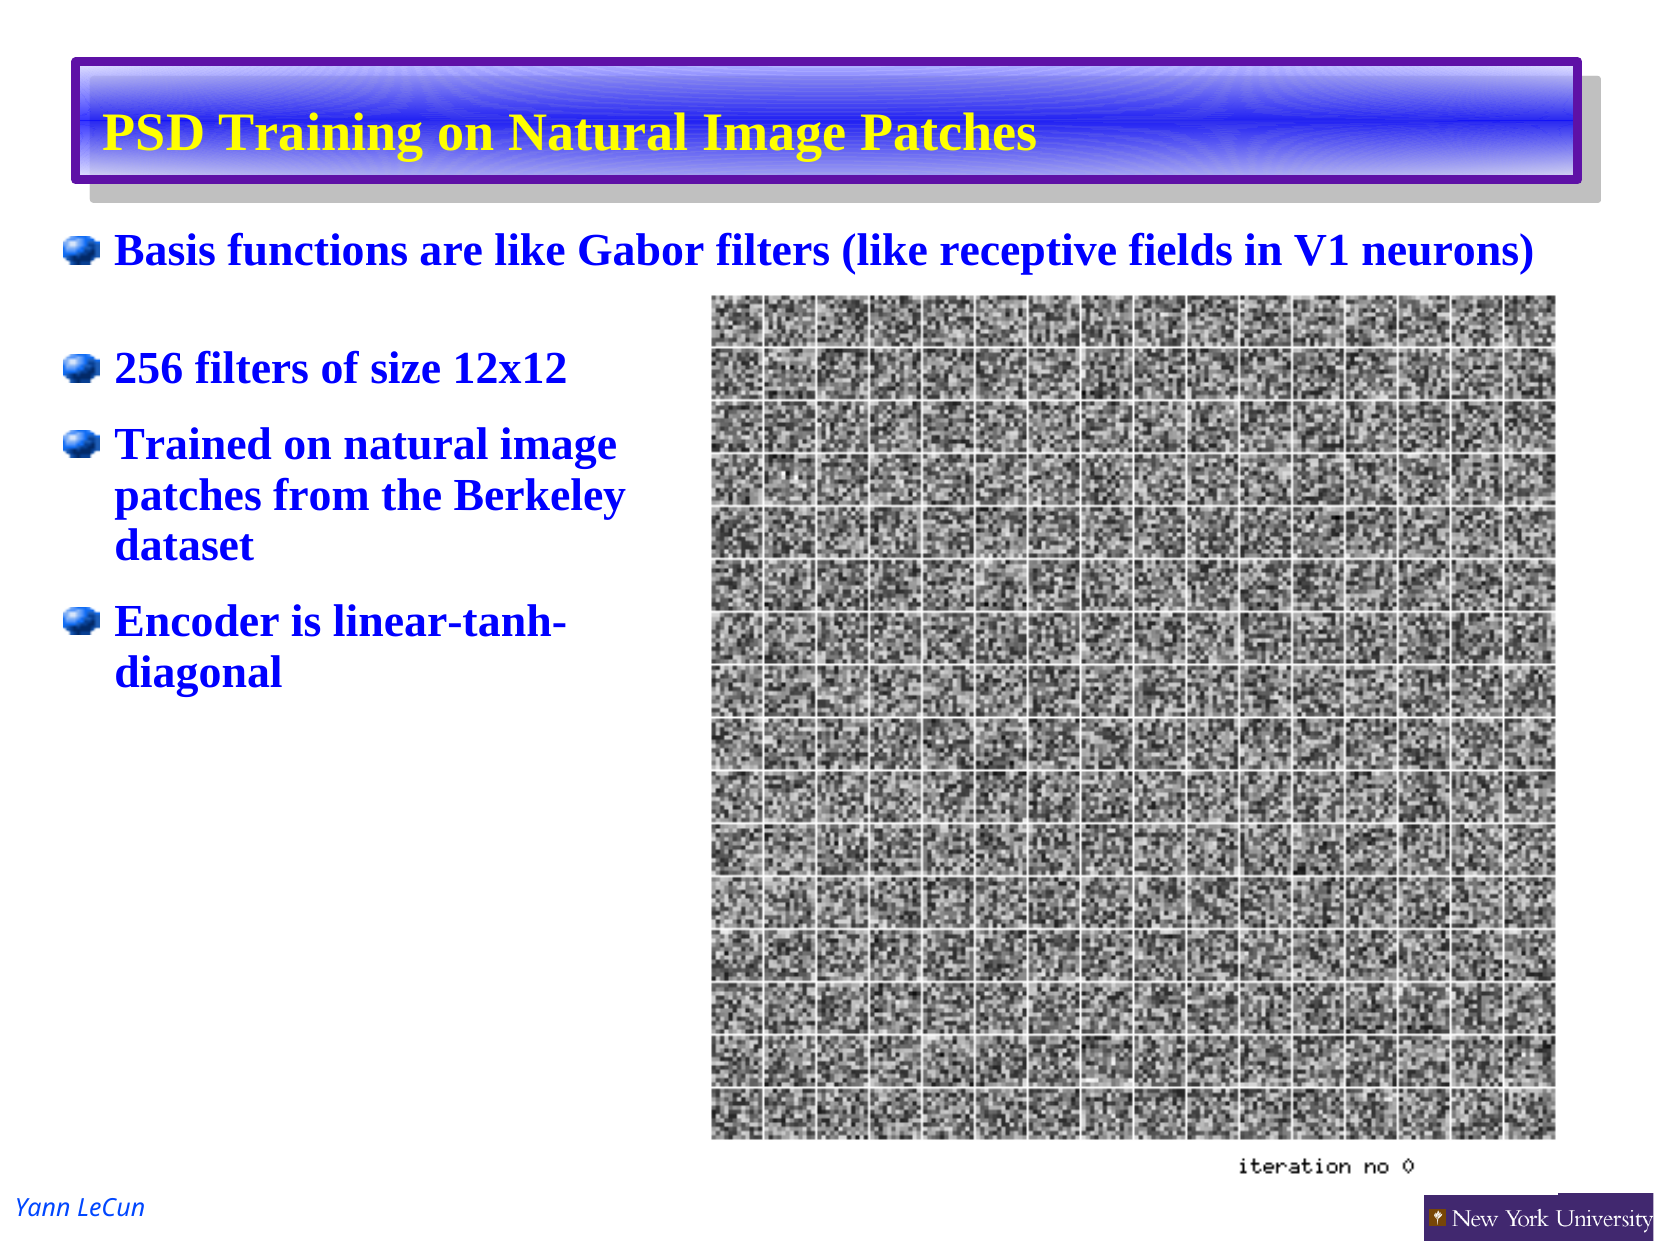

# PSD Training on Natural Image Patches
Basis functions are like Gabor filters (like receptive fields in V1 neurons)
256 filters of size 12x12
Trained on natural image patches from the Berkeley dataset
Encoder is linear-tanh-diagonal